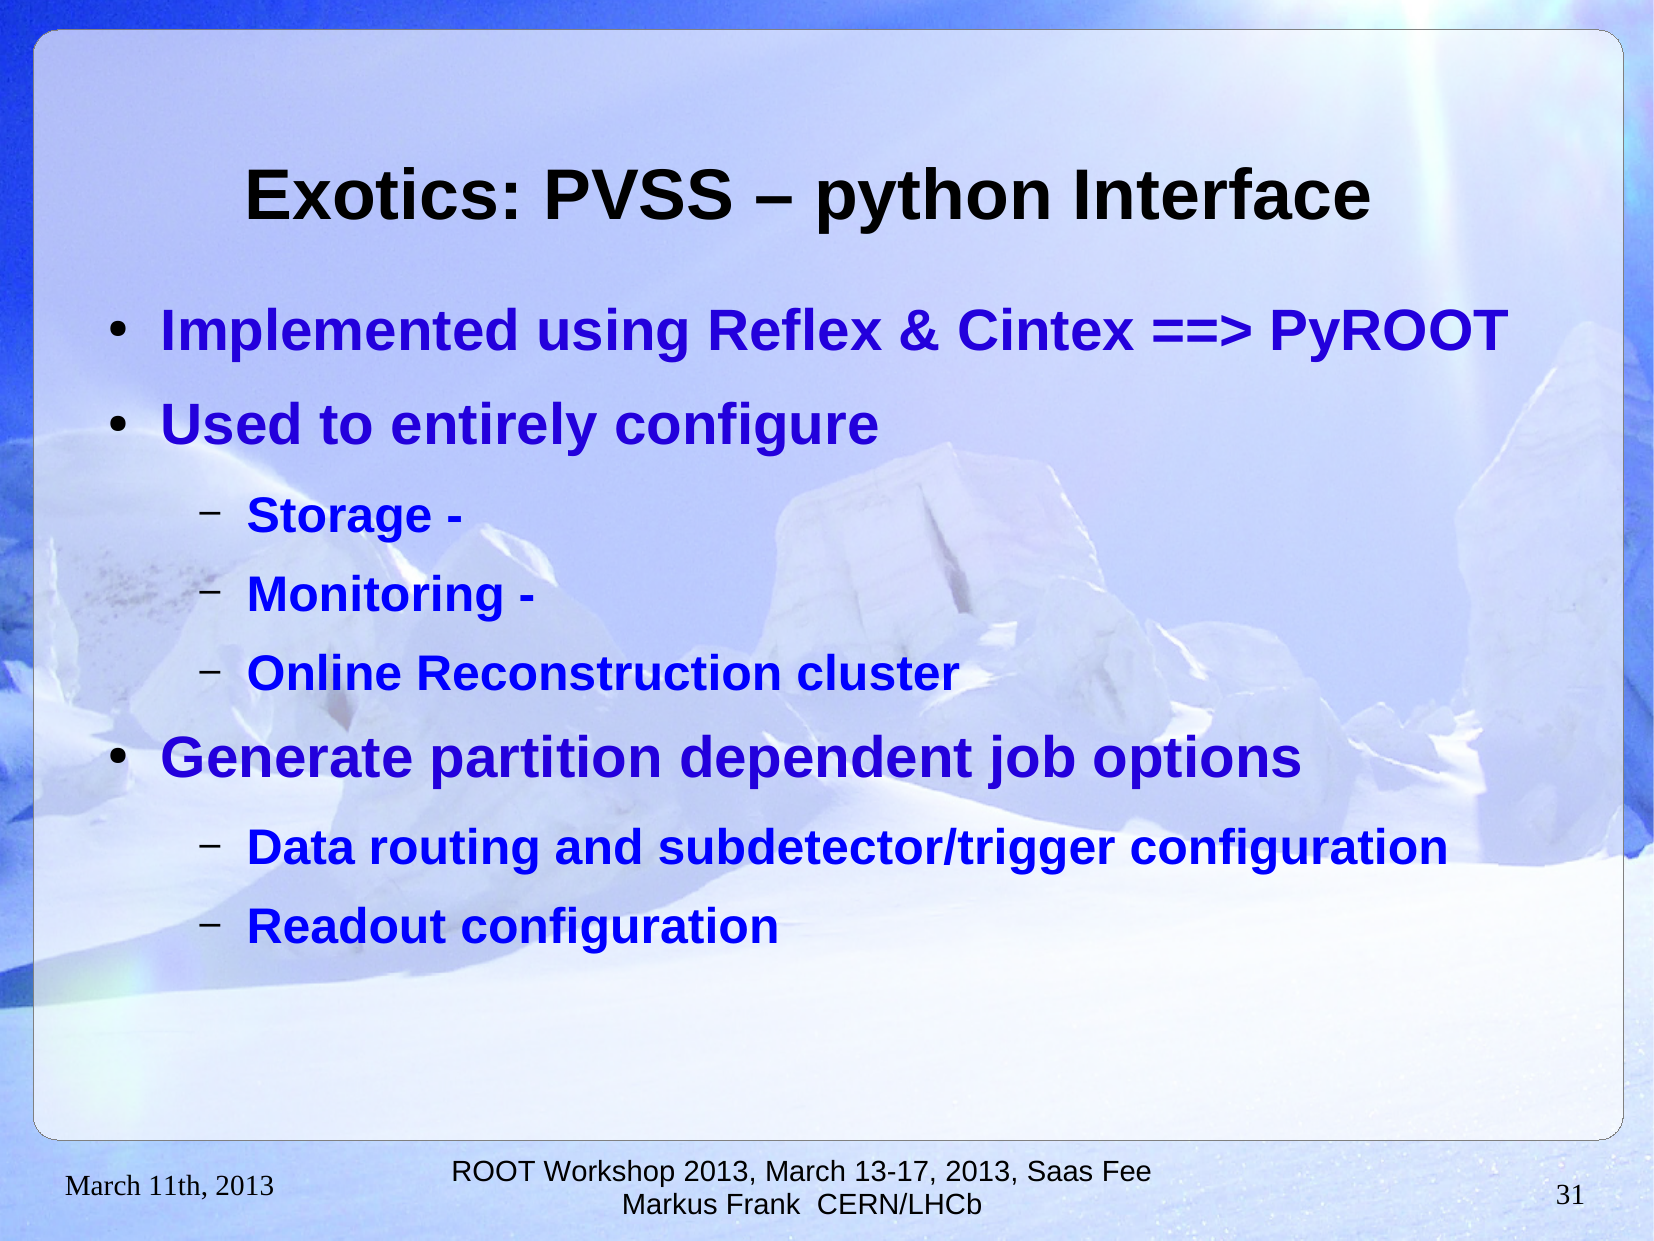

# Exotics: PVSS – python Interface
Implemented using Reflex & Cintex ==> PyROOT
Used to entirely configure
Storage -
Monitoring -
Online Reconstruction cluster
Generate partition dependent job options
Data routing and subdetector/trigger configuration
Readout configuration
March 11th, 2013
31